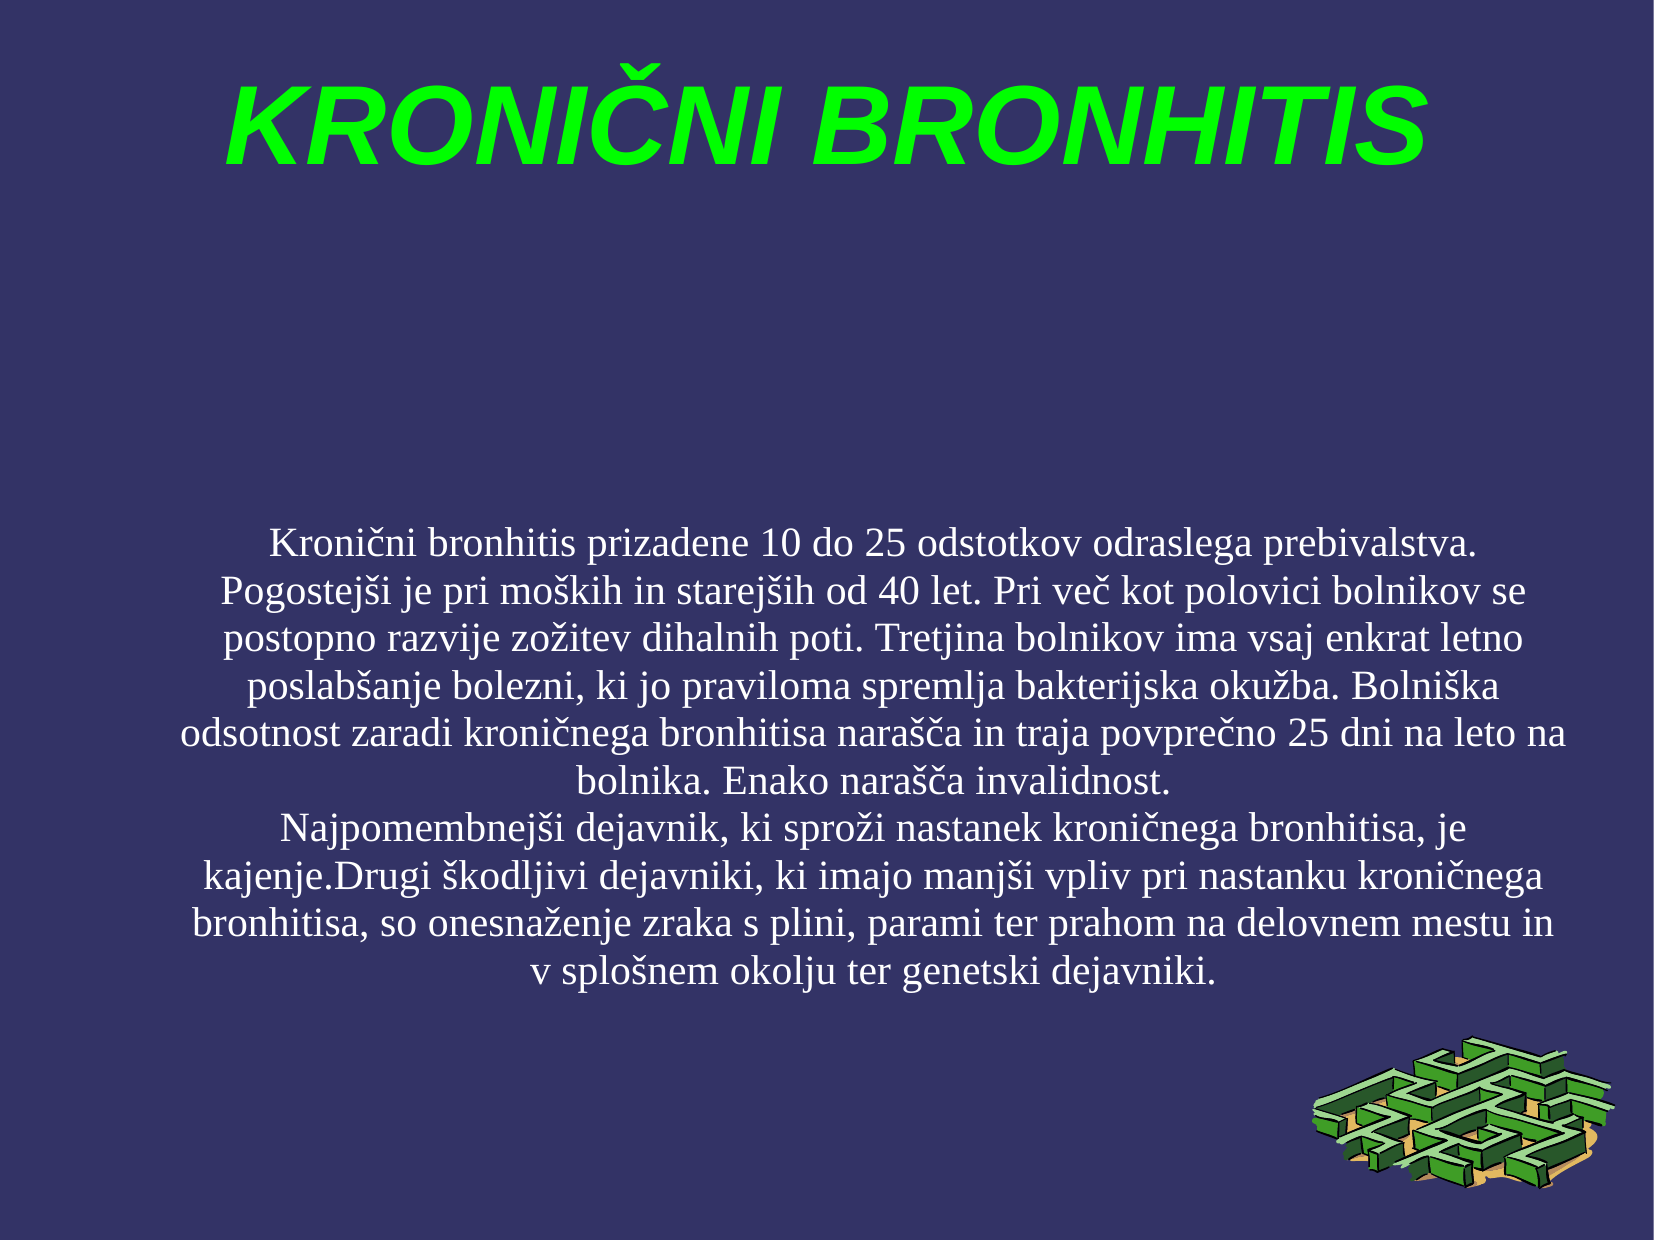

# KRONIČNI BRONHITIS
Kronični bronhitis prizadene 10 do 25 odstotkov odraslega prebivalstva. Pogostejši je pri moških in starejših od 40 let. Pri več kot polovici bolnikov se postopno razvije zožitev dihalnih poti. Tretjina bolnikov ima vsaj enkrat letno poslabšanje bolezni, ki jo praviloma spremlja bakterijska okužba. Bolniška odsotnost zaradi kroničnega bronhitisa narašča in traja povprečno 25 dni na leto na bolnika. Enako narašča invalidnost.
Najpomembnejši dejavnik, ki sproži nastanek kroničnega bronhitisa, je kajenje.Drugi škodljivi dejavniki, ki imajo manjši vpliv pri nastanku kroničnega bronhitisa, so onesnaženje zraka s plini, parami ter prahom na delovnem mestu in v splošnem okolju ter genetski dejavniki.